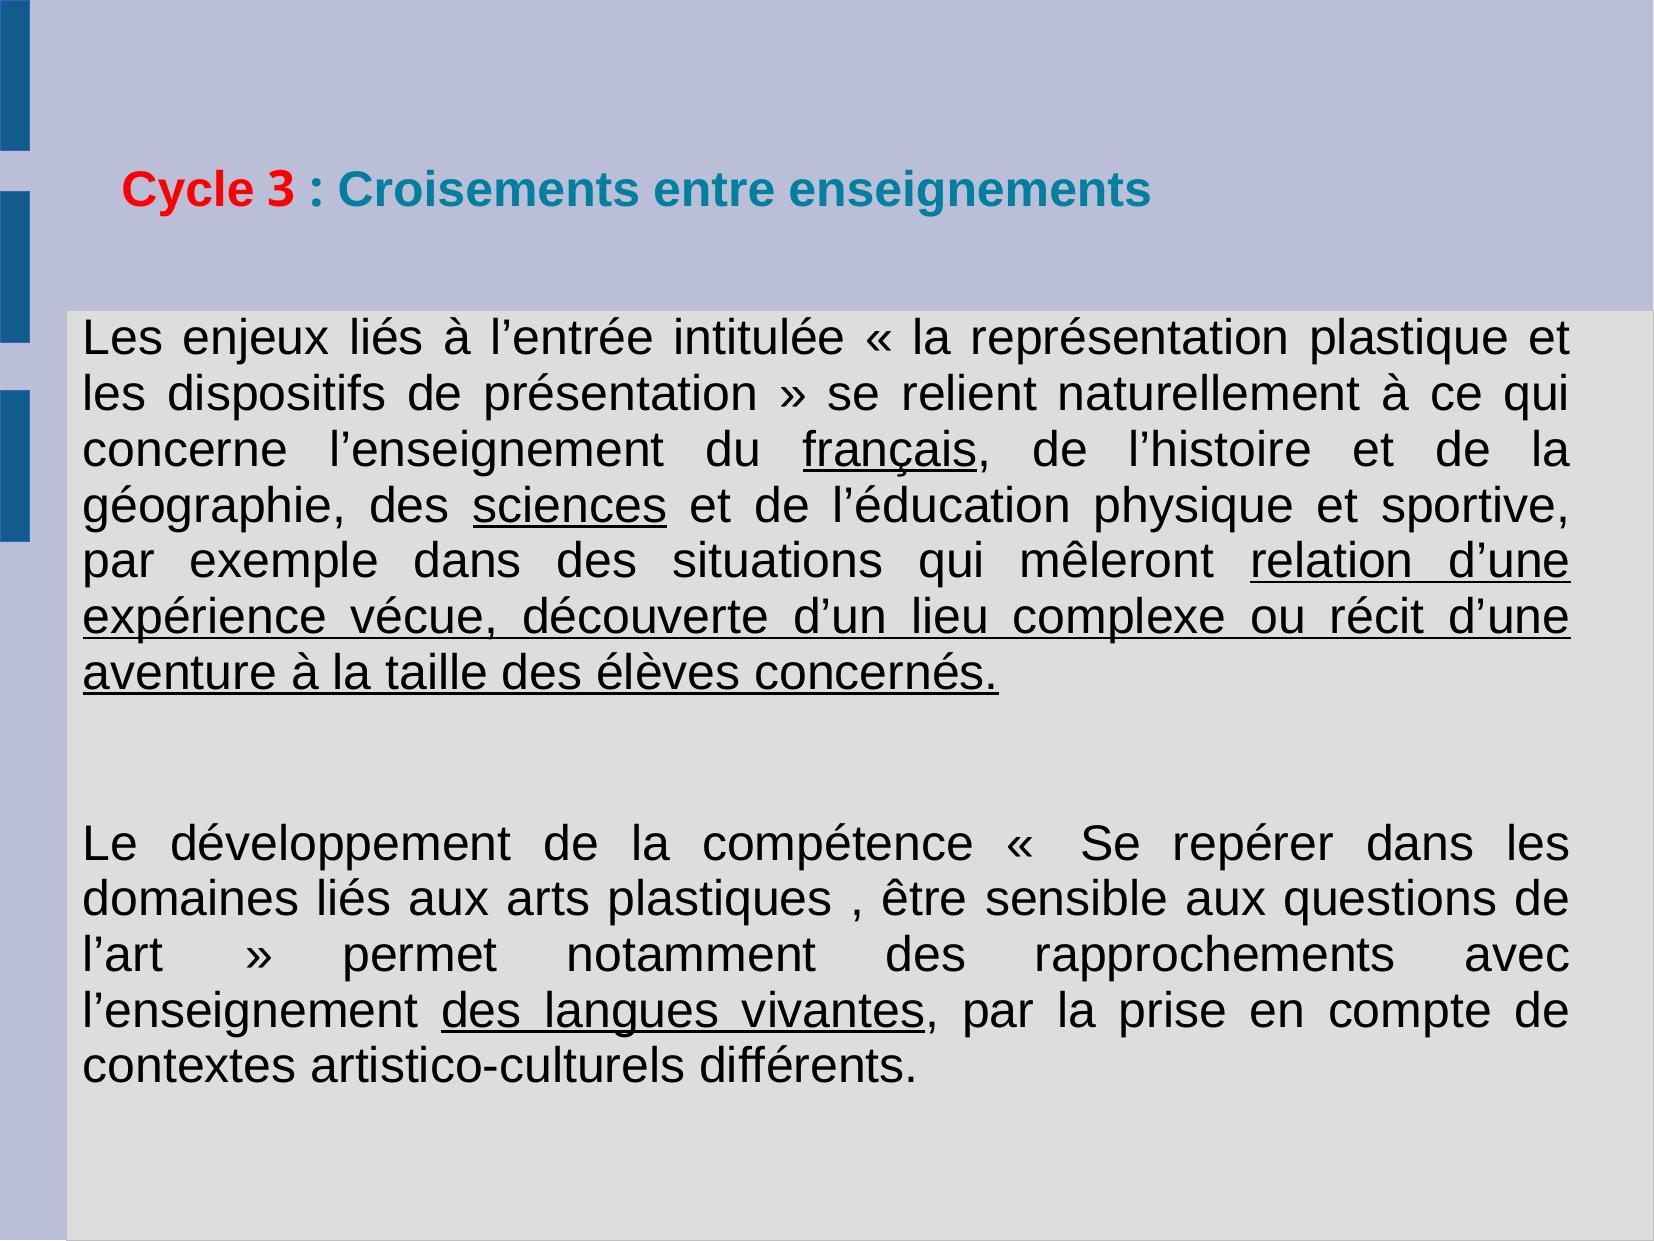

# Cycle 3 : Croisements entre enseignements
Les enjeux liés à l’entrée intitulée « la représentation plastique et les dispositifs de présentation » se relient naturellement à ce qui concerne l’enseignement du français, de l’histoire et de la géographie, des sciences et de l’éducation physique et sportive, par exemple dans des situations qui mêleront relation d’une expérience vécue, découverte d’un lieu complexe ou récit d’une aventure à la taille des élèves concernés.
Le développement de la compétence «  Se repérer dans les domaines liés aux arts plastiques , être sensible aux questions de l’art  » permet notamment des rapprochements avec l’enseignement des langues vivantes, par la prise en compte de contextes artistico-culturels différents.